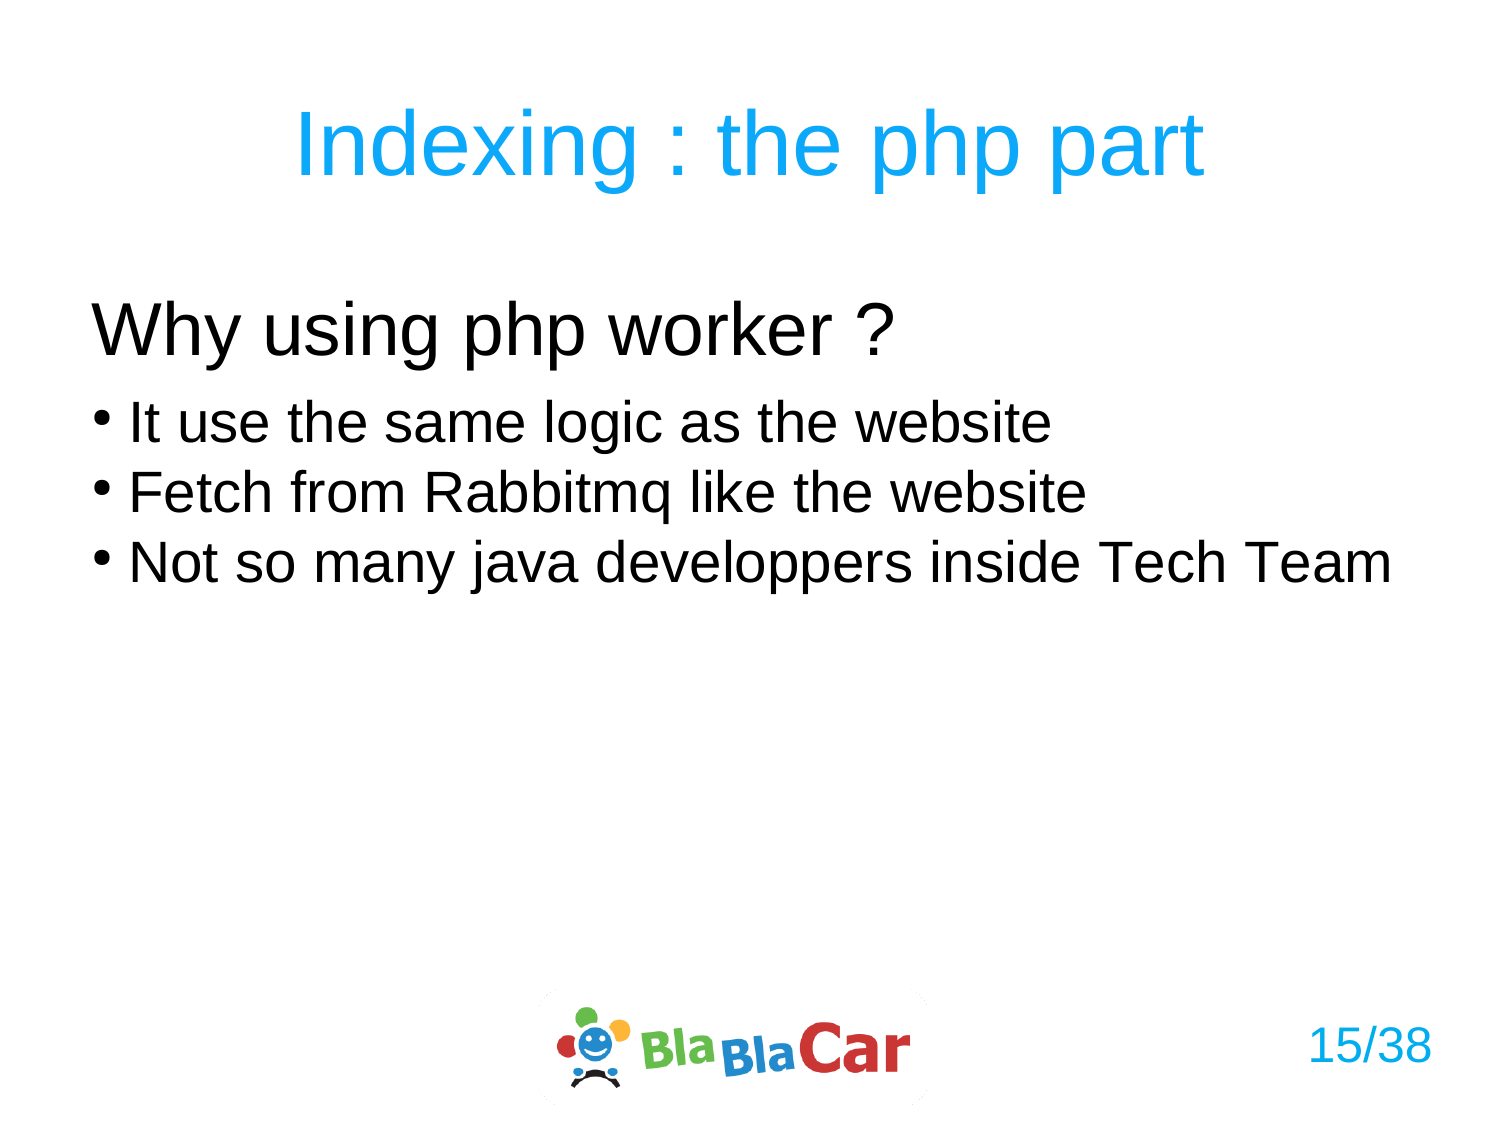

# Indexing : the php part
Why using php worker ?
 It use the same logic as the website
 Fetch from Rabbitmq like the website
 Not so many java developpers inside Tech Team